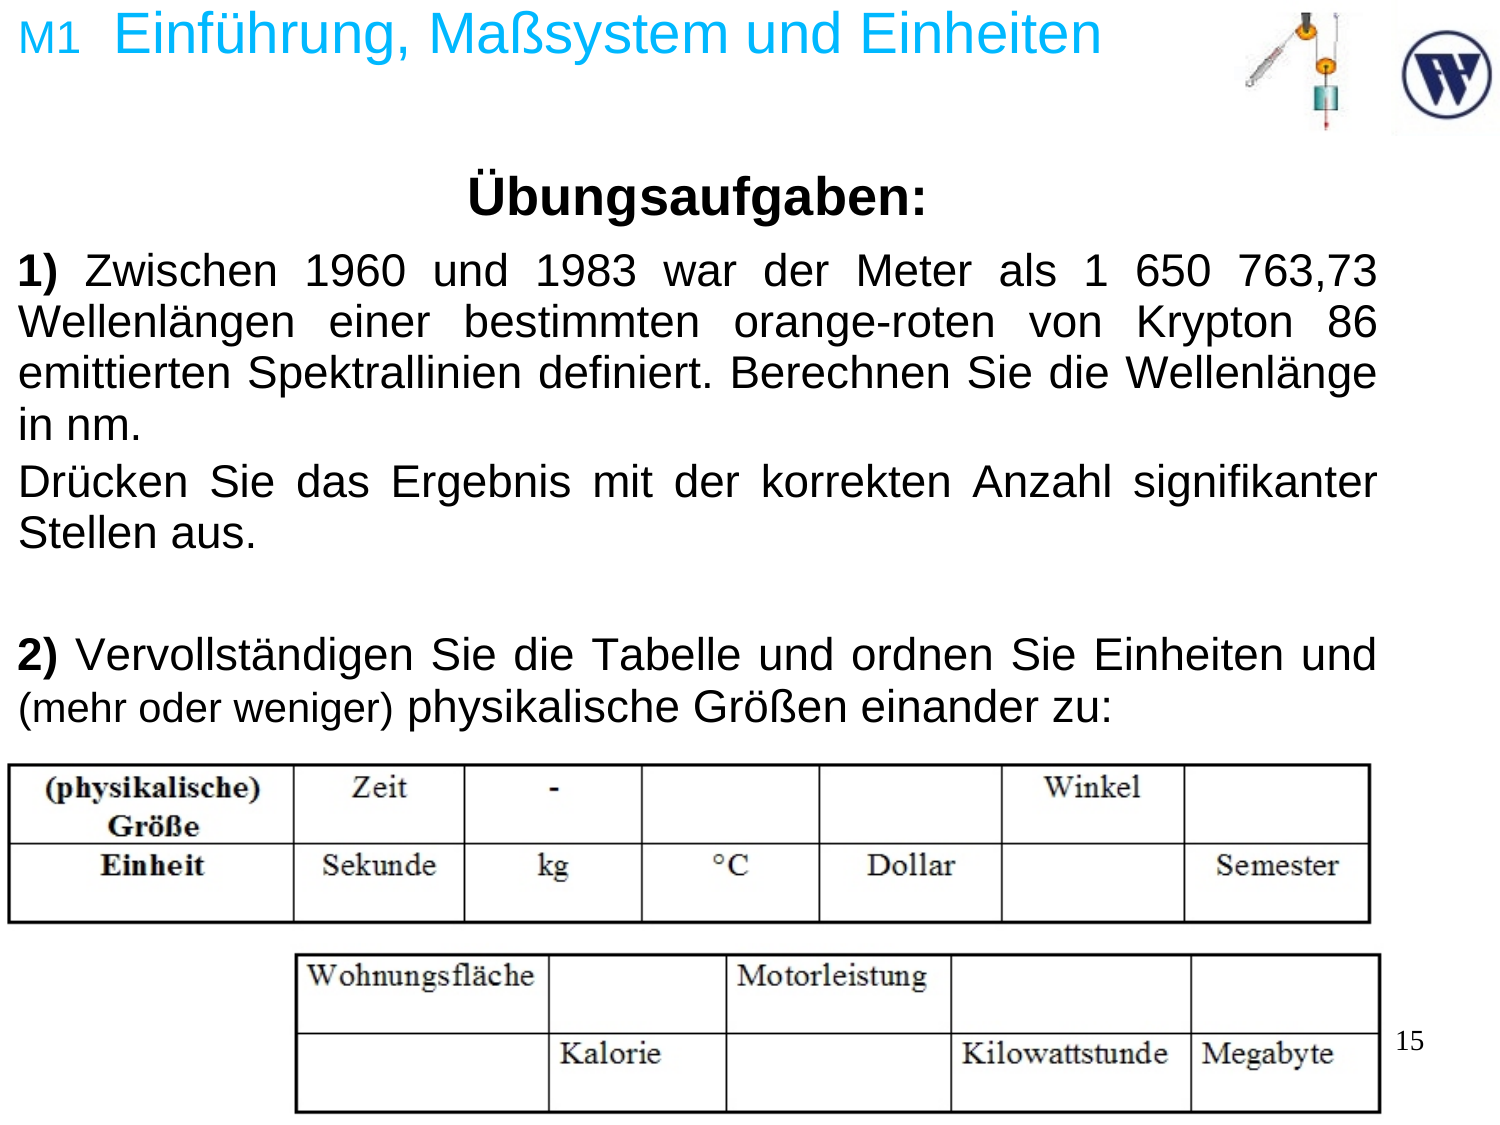

Übungsaufgaben:
1) Zwischen 1960 und 1983 war der Meter als 1 650 763,73 Wellenlängen einer bestimmten orange-roten von Krypton 86 emittierten Spektrallinien definiert. Berechnen Sie die Wellenlänge in nm.
Drücken Sie das Ergebnis mit der korrekten Anzahl signifikanter Stellen aus.
2) Vervollständigen Sie die Tabelle und ordnen Sie Einheiten und (mehr oder weniger) physikalische Größen einander zu:
15